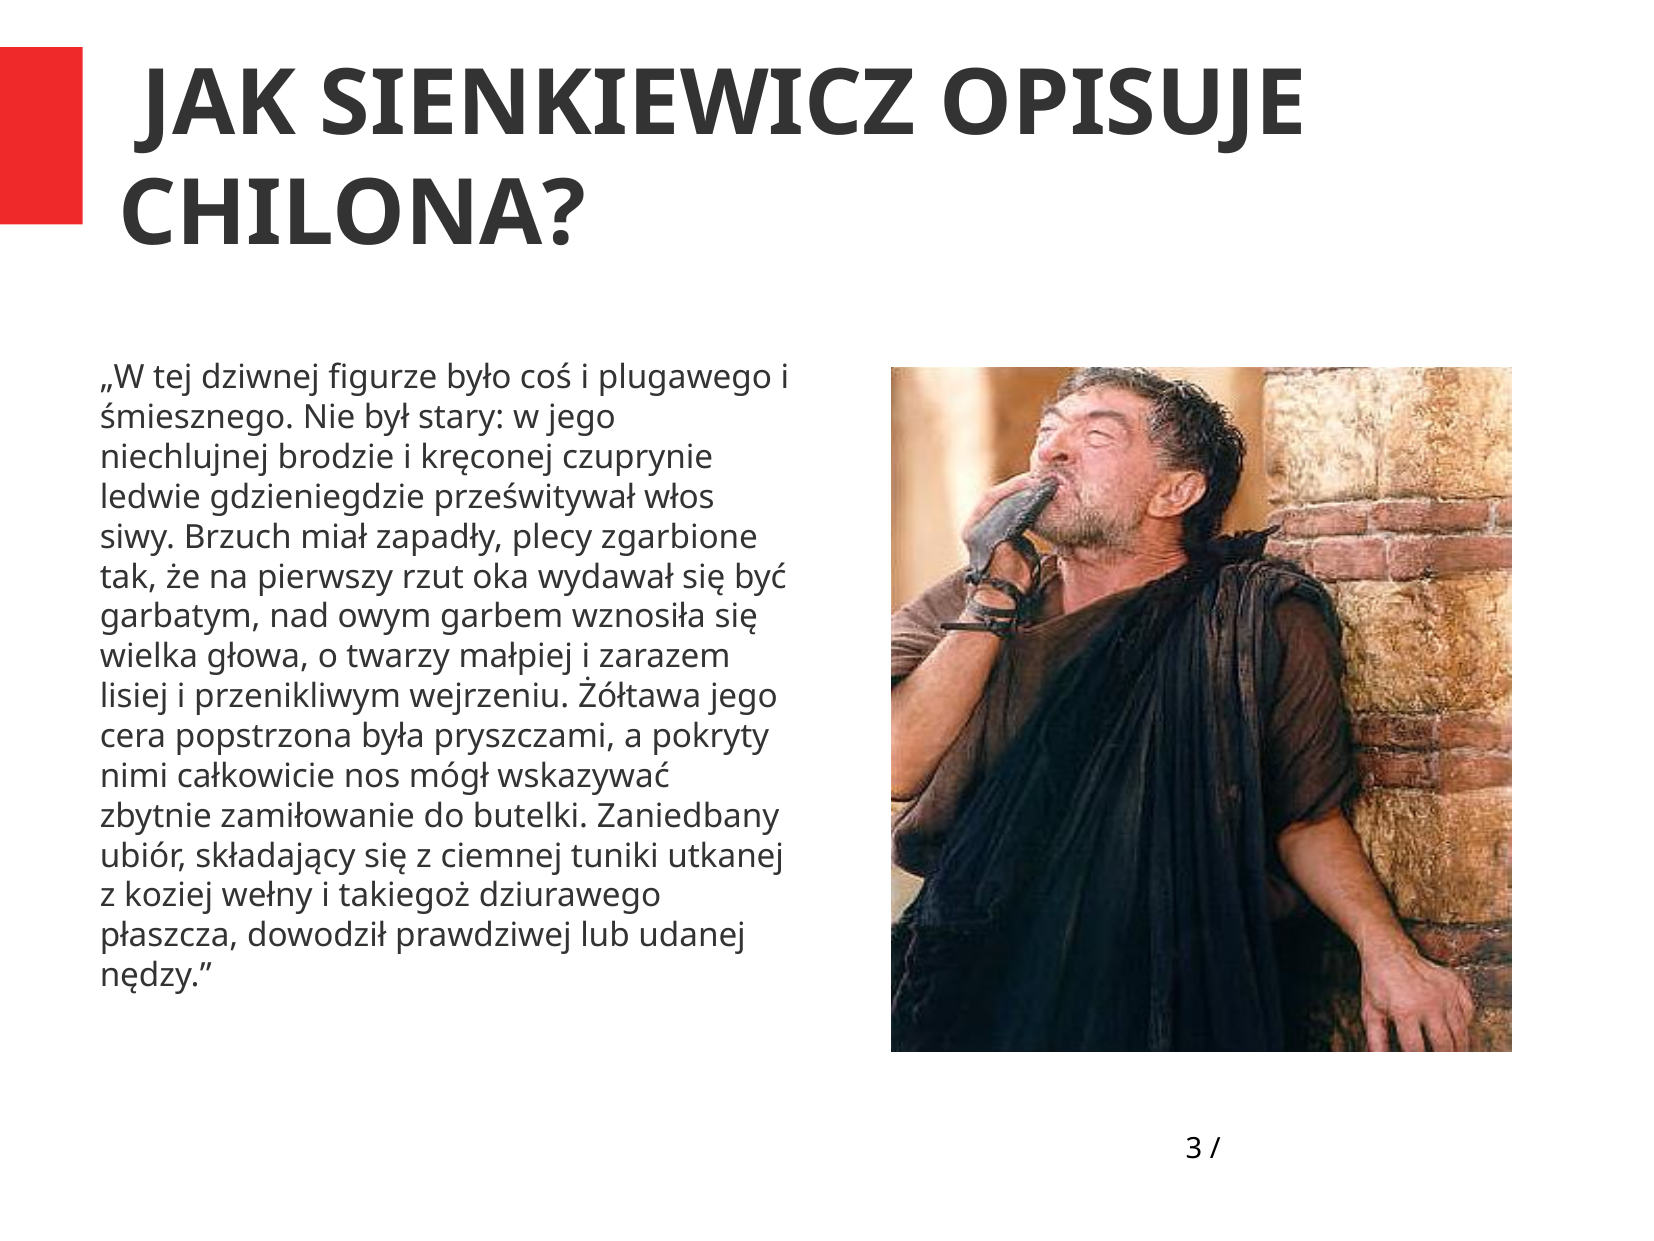

# JAK SIENKIEWICZ OPISUJE CHILONA?
„W tej dziwnej figurze było coś i plugawego i śmiesznego. Nie był stary: w jego niechlujnej brodzie i kręconej czuprynie ledwie gdzieniegdzie prześwitywał włos siwy. Brzuch miał zapadły, plecy zgarbione tak, że na pierwszy rzut oka wydawał się być garbatym, nad owym garbem wznosiła się wielka głowa, o twarzy małpiej i zarazem lisiej i przenikliwym wejrzeniu. Żółtawa jego cera popstrzona była pryszczami, a pokryty nimi całkowicie nos mógł wskazywać zbytnie zamiłowanie do butelki. Zaniedbany ubiór, składający się z ciemnej tuniki utkanej z koziej wełny i takiegoż dziurawego płaszcza, dowodził prawdziwej lub udanej nędzy.”